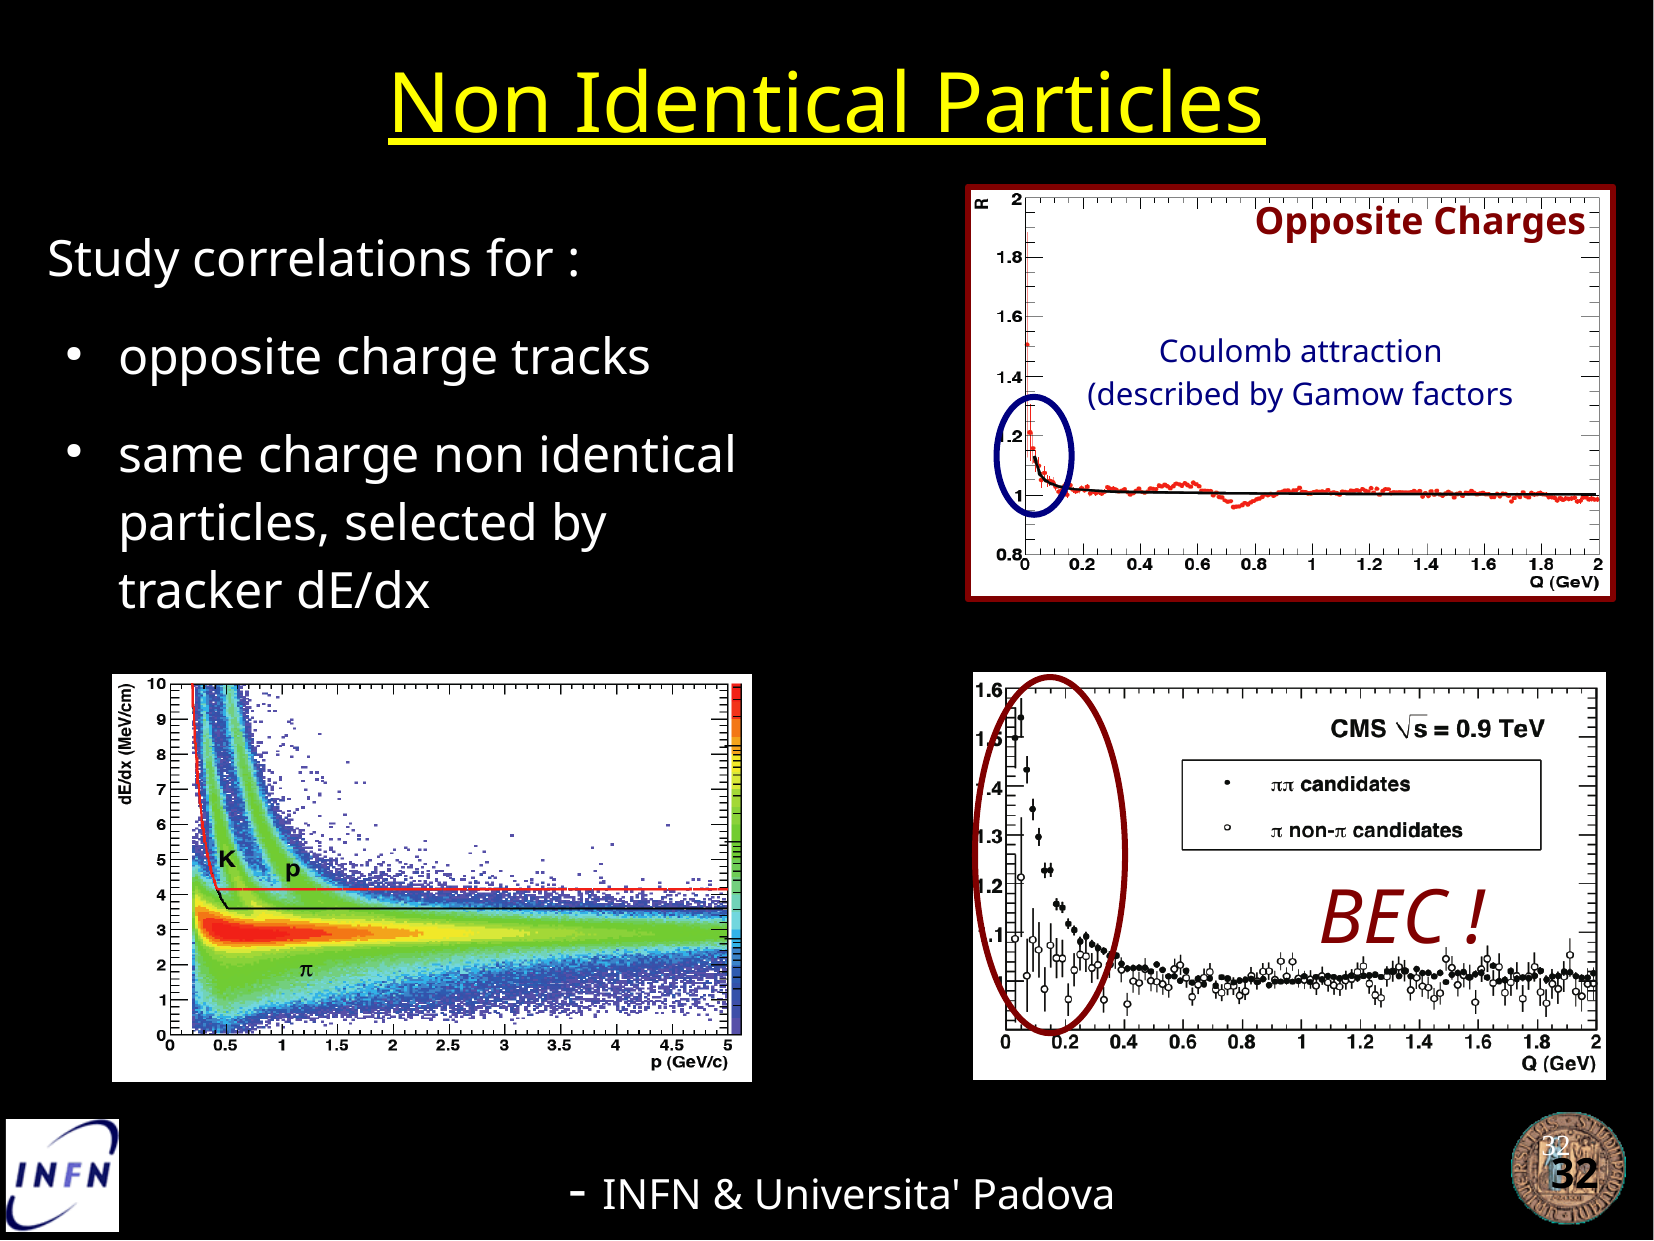

# Non Identical Particles
Opposite Charges
Study correlations for :
opposite charge tracks
same charge non identical particles, selected by tracker dE/dx
Coulomb attraction
(described by Gamow factors
BEC !
32